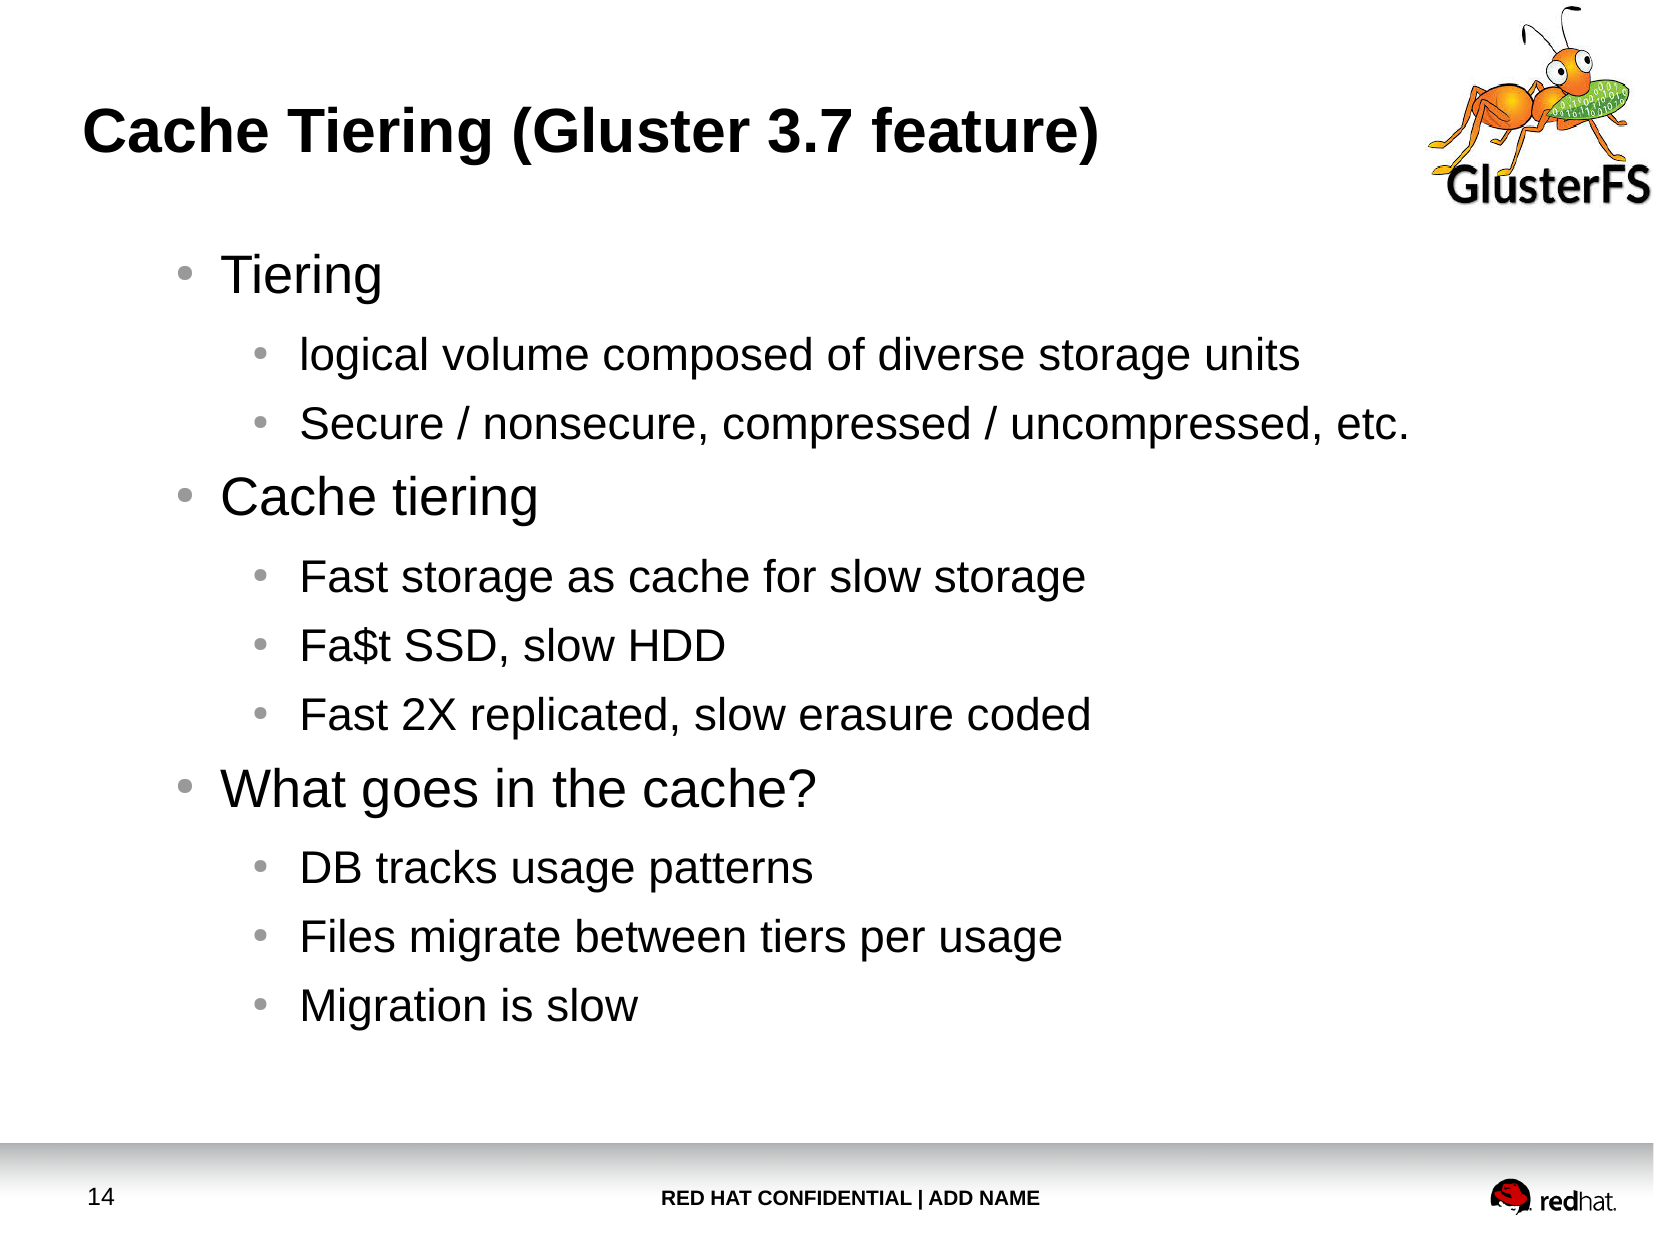

# Cache Tiering (Gluster 3.7 feature)
Tiering
logical volume composed of diverse storage units
Secure / nonsecure, compressed / uncompressed, etc.
Cache tiering
Fast storage as cache for slow storage
Fa$t SSD, slow HDD
Fast 2X replicated, slow erasure coded
What goes in the cache?
DB tracks usage patterns
Files migrate between tiers per usage
Migration is slow